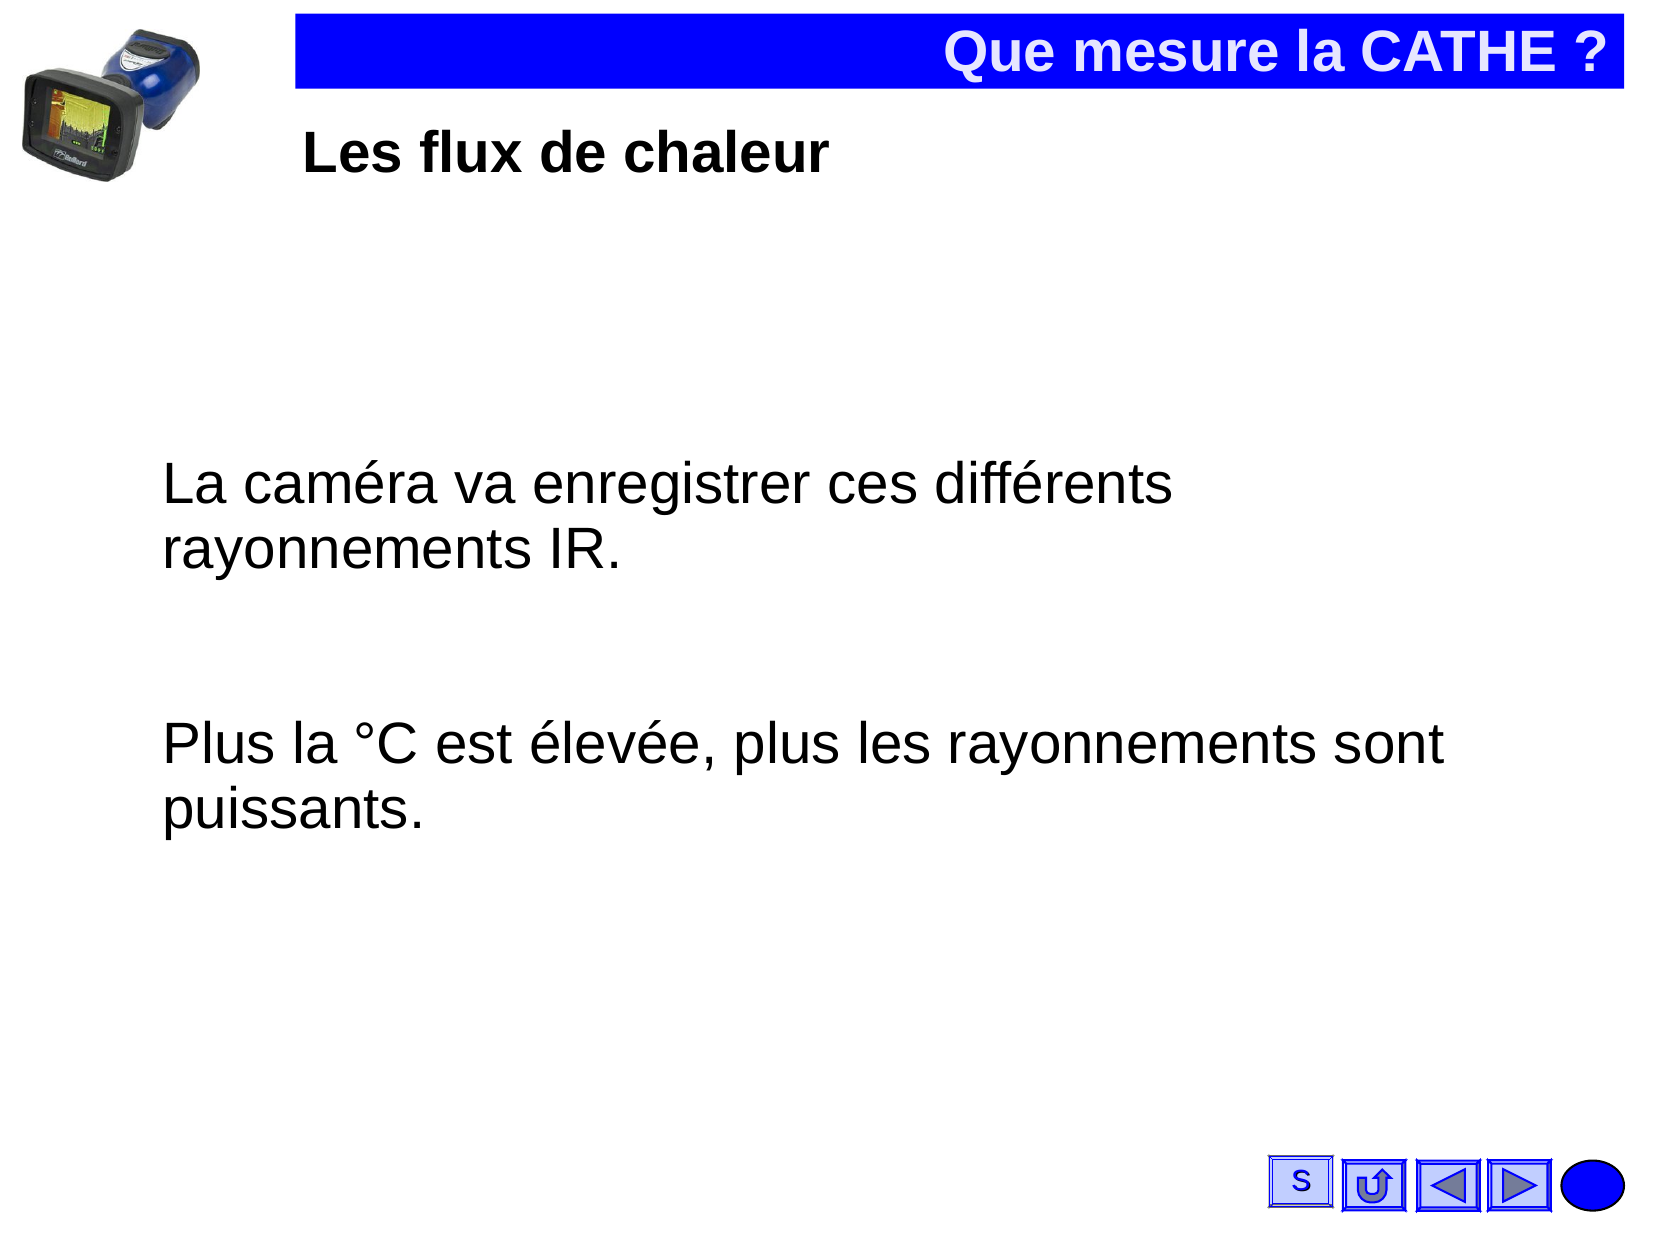

Que mesure la CATHE ?
Les flux de chaleur
La caméra va enregistrer ces différents rayonnements IR.
Plus la °C est élevée, plus les rayonnements sont puissants.